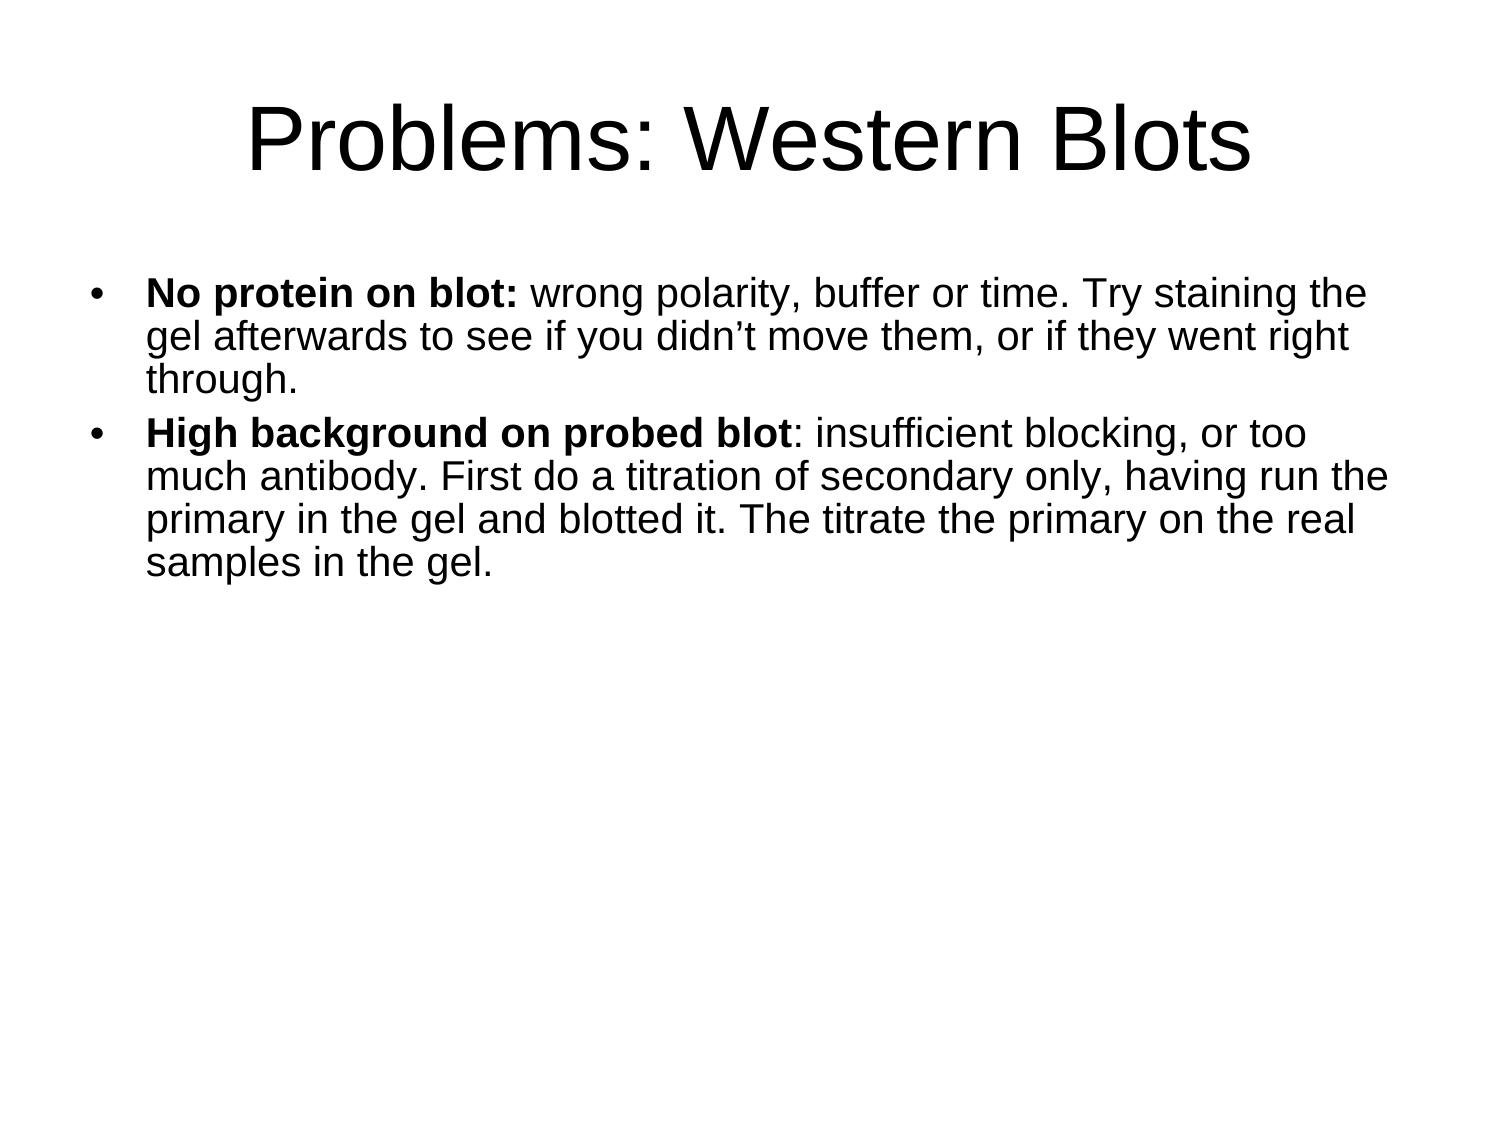

# Problems: Western Blots
No protein on blot: wrong polarity, buffer or time. Try staining the gel afterwards to see if you didn’t move them, or if they went right through.
High background on probed blot: insufficient blocking, or too much antibody. First do a titration of secondary only, having run the primary in the gel and blotted it. The titrate the primary on the real samples in the gel.